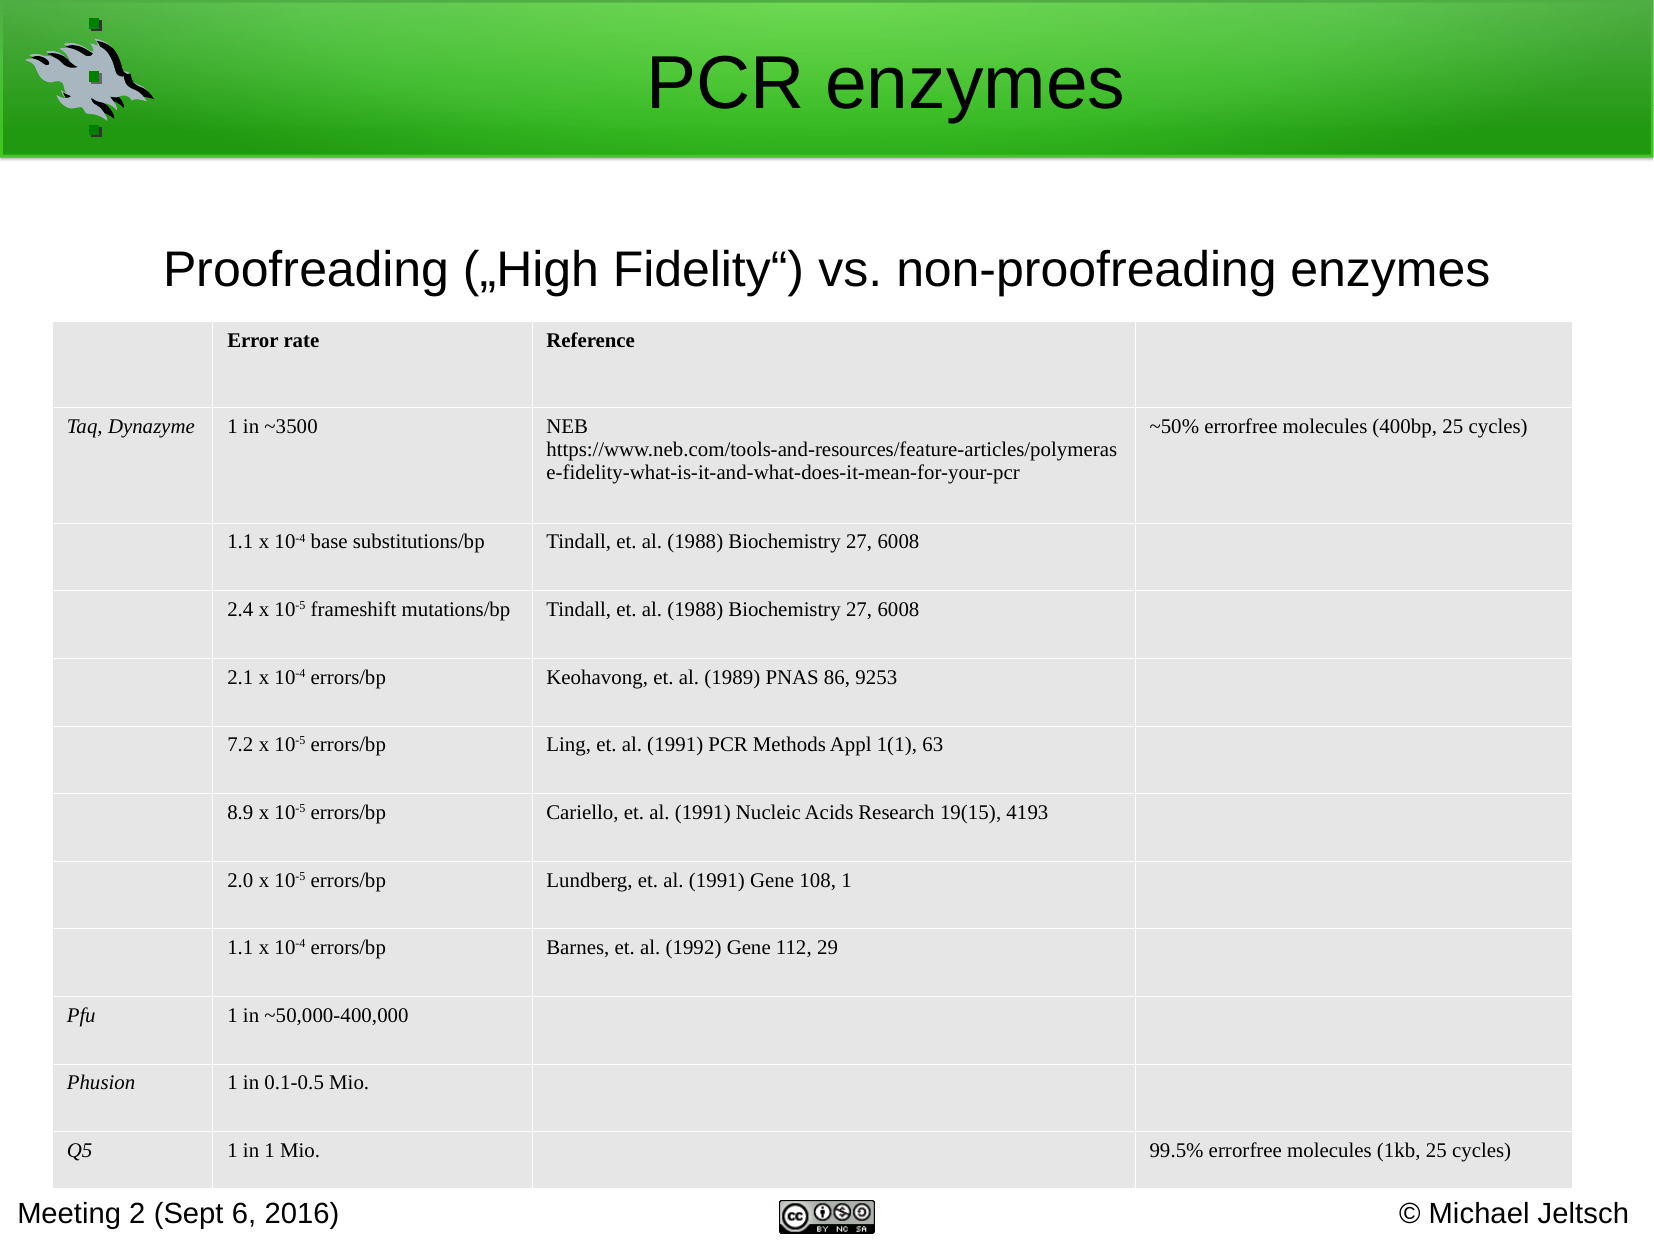

# PCR enzymes
Proofreading („High Fidelity“) vs. non-proofreading enzymes
| | Error rate | Reference | |
| --- | --- | --- | --- |
| Taq, Dynazyme | 1 in ~3500 | NEB https://www.neb.com/tools-and-resources/feature-articles/polymerase-fidelity-what-is-it-and-what-does-it-mean-for-your-pcr | ~50% errorfree molecules (400bp, 25 cycles) |
| | 1.1 x 10-4 base substitutions/bp | Tindall, et. al. (1988) Biochemistry 27, 6008 | |
| | 2.4 x 10-5 frameshift mutations/bp | Tindall, et. al. (1988) Biochemistry 27, 6008 | |
| | 2.1 x 10-4 errors/bp | Keohavong, et. al. (1989) PNAS 86, 9253 | |
| | 7.2 x 10-5 errors/bp | Ling, et. al. (1991) PCR Methods Appl 1(1), 63 | |
| | 8.9 x 10-5 errors/bp | Cariello, et. al. (1991) Nucleic Acids Research 19(15), 4193 | |
| | 2.0 x 10-5 errors/bp | Lundberg, et. al. (1991) Gene 108, 1 | |
| | 1.1 x 10-4 errors/bp | Barnes, et. al. (1992) Gene 112, 29 | |
| Pfu | 1 in ~50,000-400,000 | | |
| Phusion | 1 in 0.1-0.5 Mio. | | |
| Q5 | 1 in 1 Mio. | | 99.5% errorfree molecules (1kb, 25 cycles) |